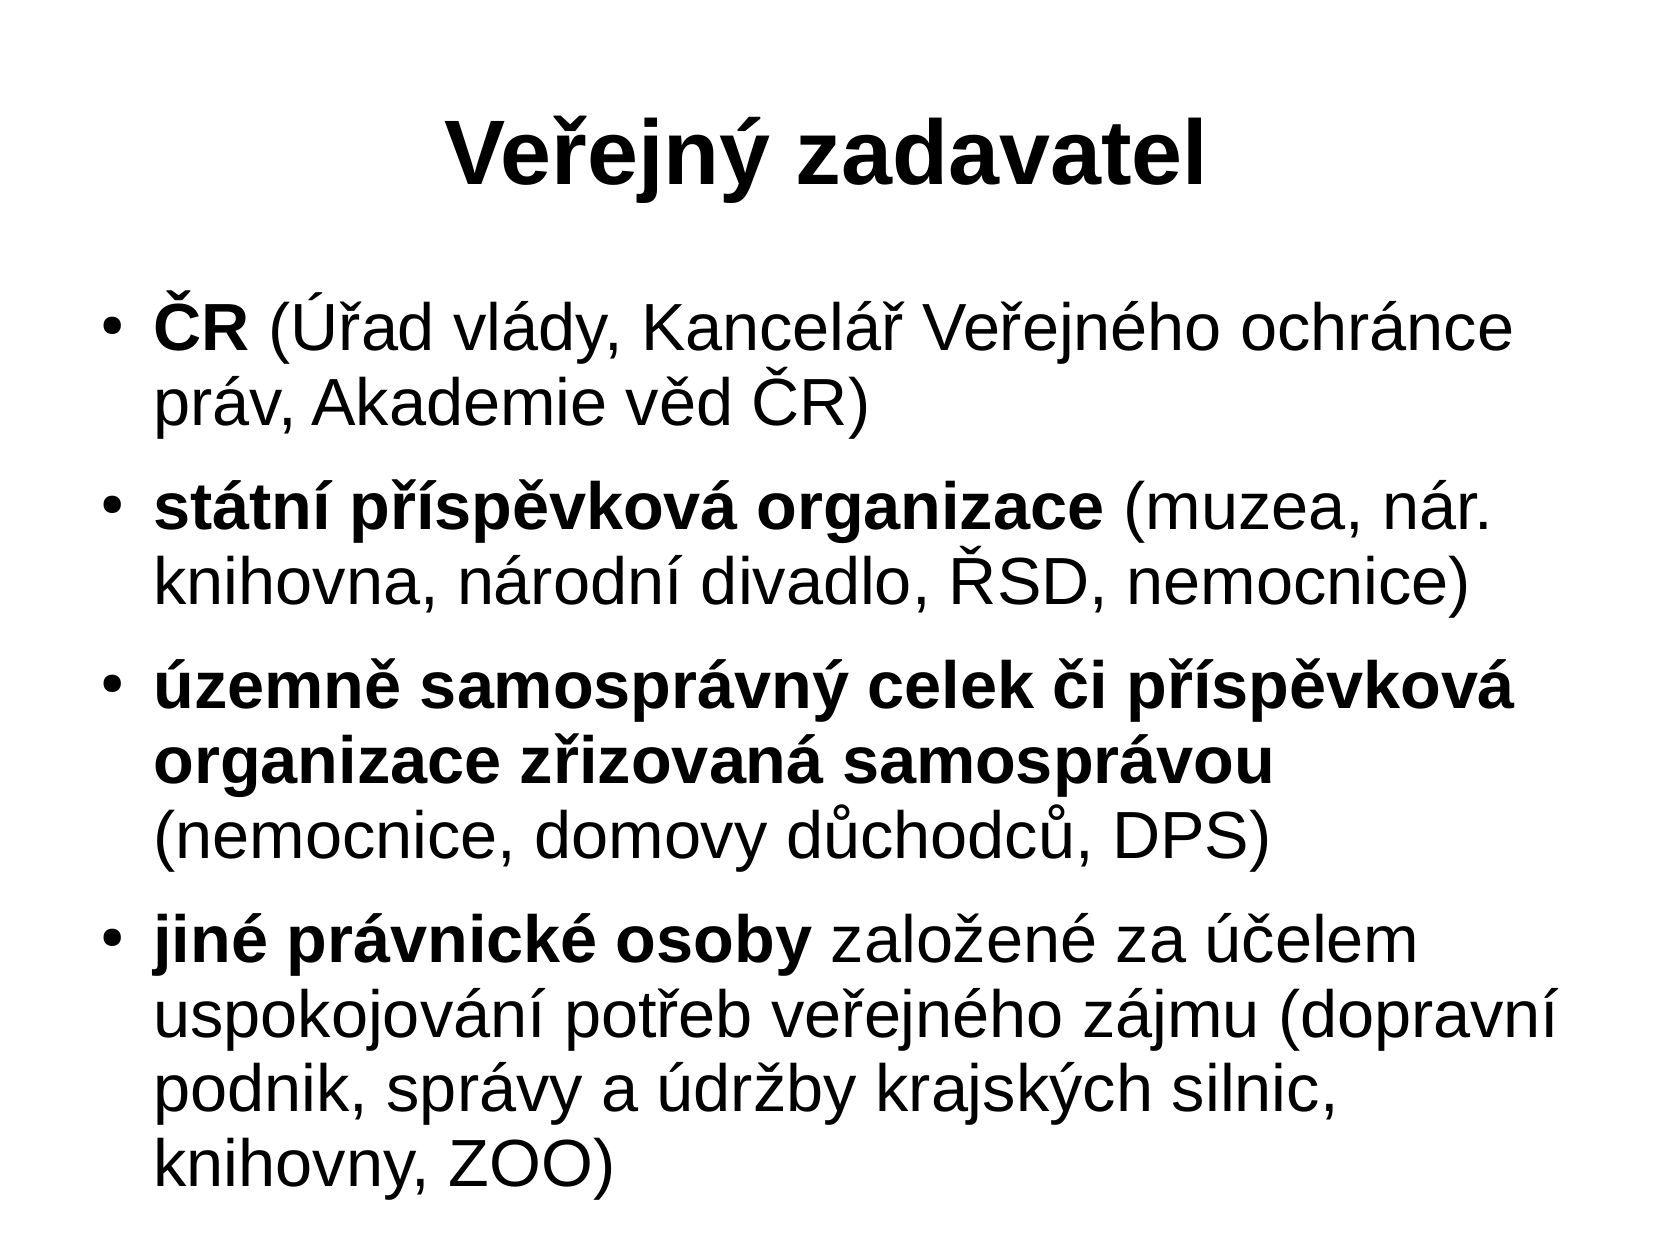

# Veřejný zadavatel
ČR (Úřad vlády, Kancelář Veřejného ochránce práv, Akademie věd ČR)
státní příspěvková organizace (muzea, nár. knihovna, národní divadlo, ŘSD, nemocnice)
územně samosprávný celek či příspěvková organizace zřizovaná samosprávou (nemocnice, domovy důchodců, DPS)
jiné právnické osoby založené za účelem uspokojování potřeb veřejného zájmu (dopravní podnik, správy a údržby krajských silnic, knihovny, ZOO)